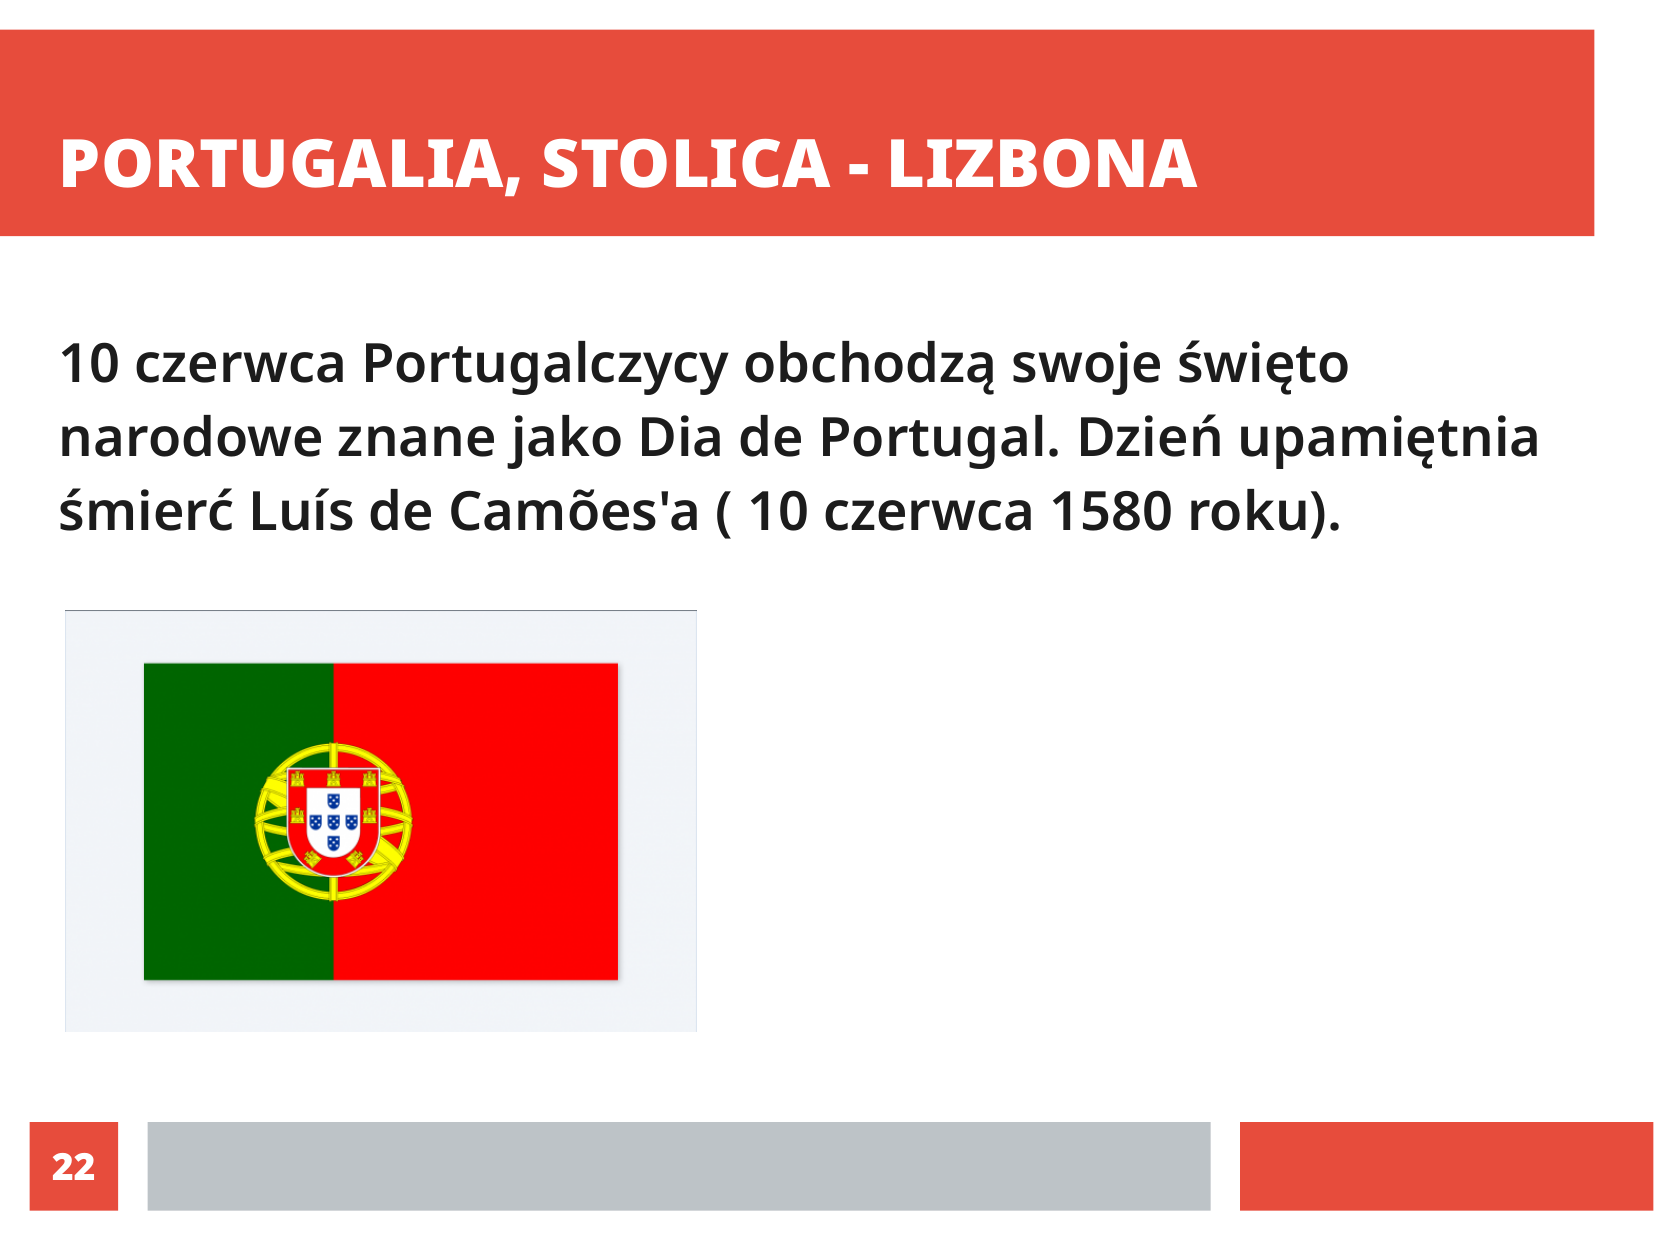

# PORTUGALIA, STOLICA - LIZBONA
10 czerwca Portugalczycy obchodzą swoje święto narodowe znane jako Dia de Portugal. Dzień upamiętnia śmierć Luís de Camões'a ( 10 czerwca 1580 roku).
22